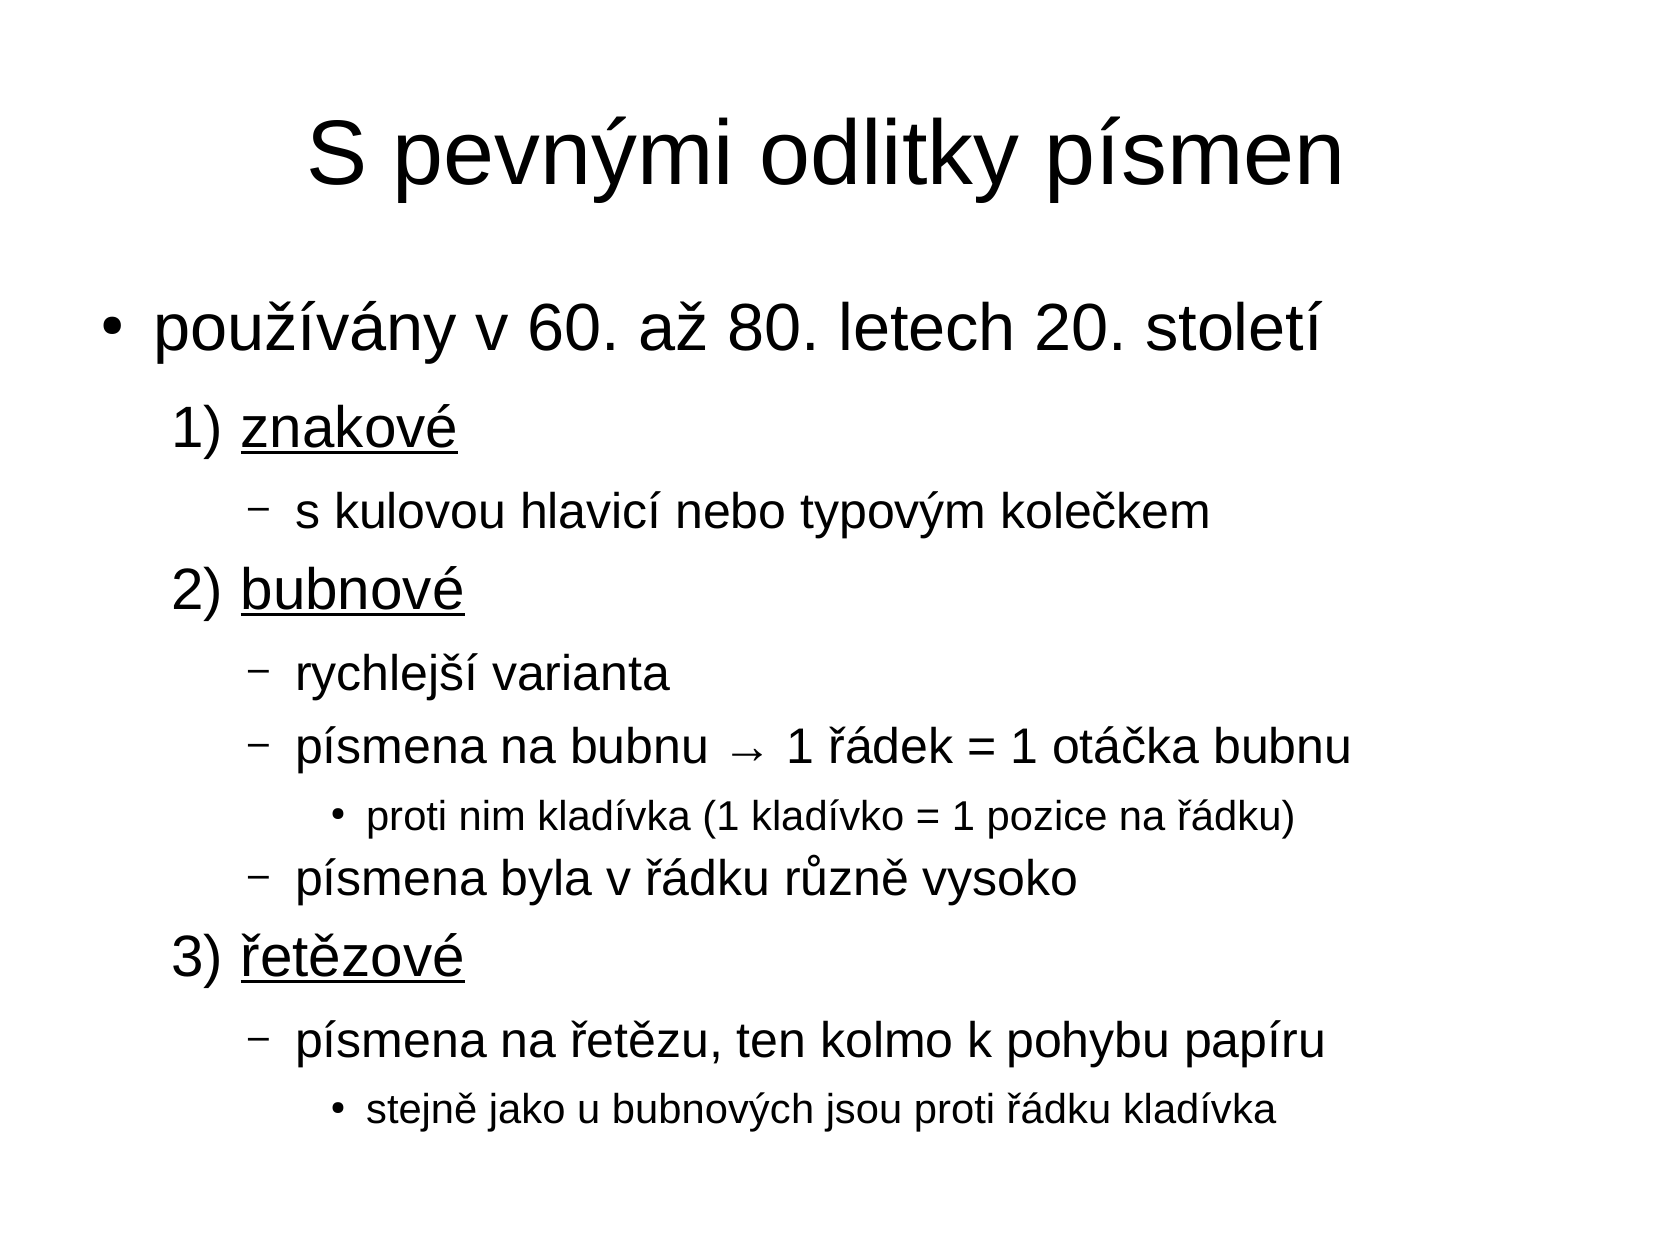

# S pevnými odlitky písmen
používány v 60. až 80. letech 20. století
 znakové
s kulovou hlavicí nebo typovým kolečkem
 bubnové
rychlejší varianta
písmena na bubnu → 1 řádek = 1 otáčka bubnu
proti nim kladívka (1 kladívko = 1 pozice na řádku)
písmena byla v řádku různě vysoko
 řetězové
písmena na řetězu, ten kolmo k pohybu papíru
stejně jako u bubnových jsou proti řádku kladívka